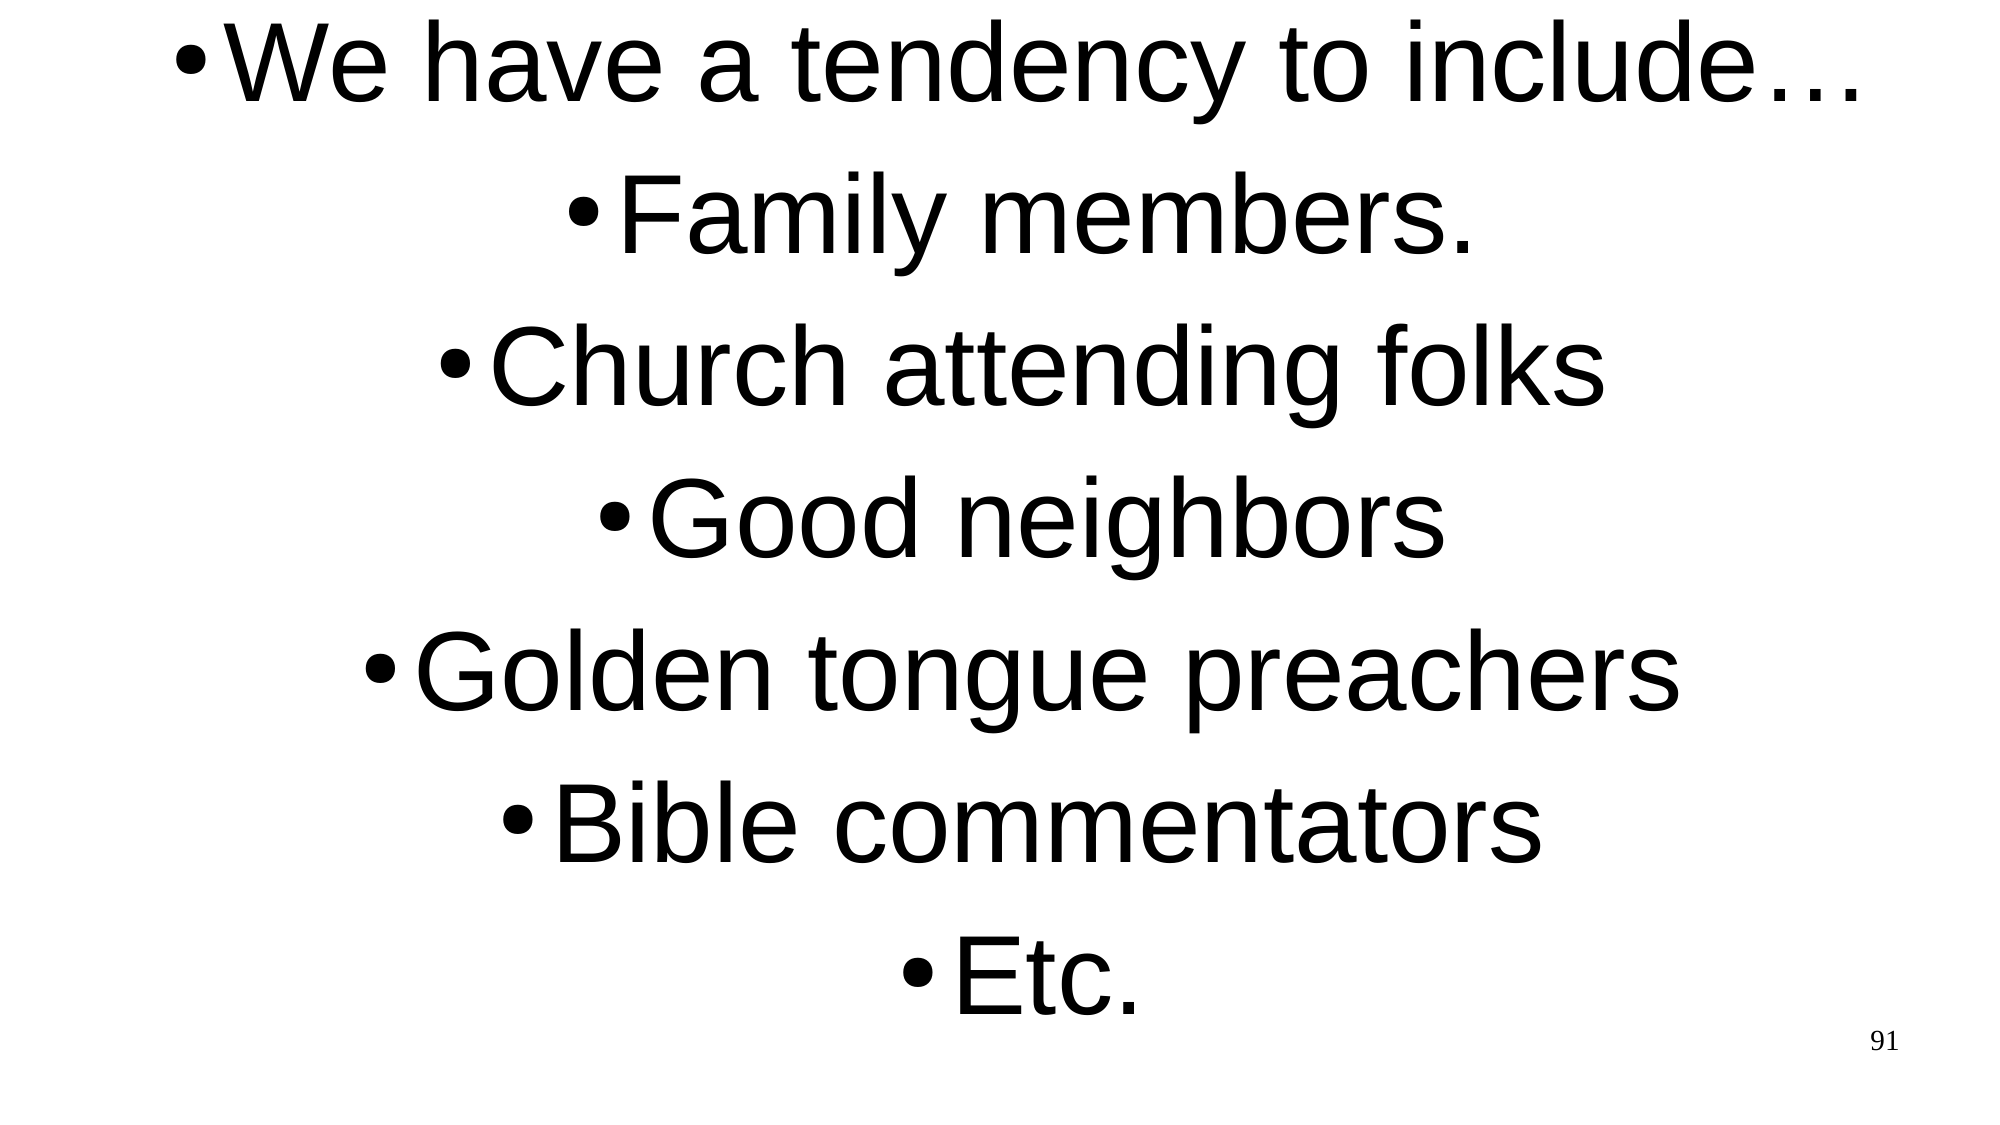

# We have a tendency to include…
Family members.
Church attending folks
Good neighbors
Golden tongue preachers
Bible commentators
Etc.
91